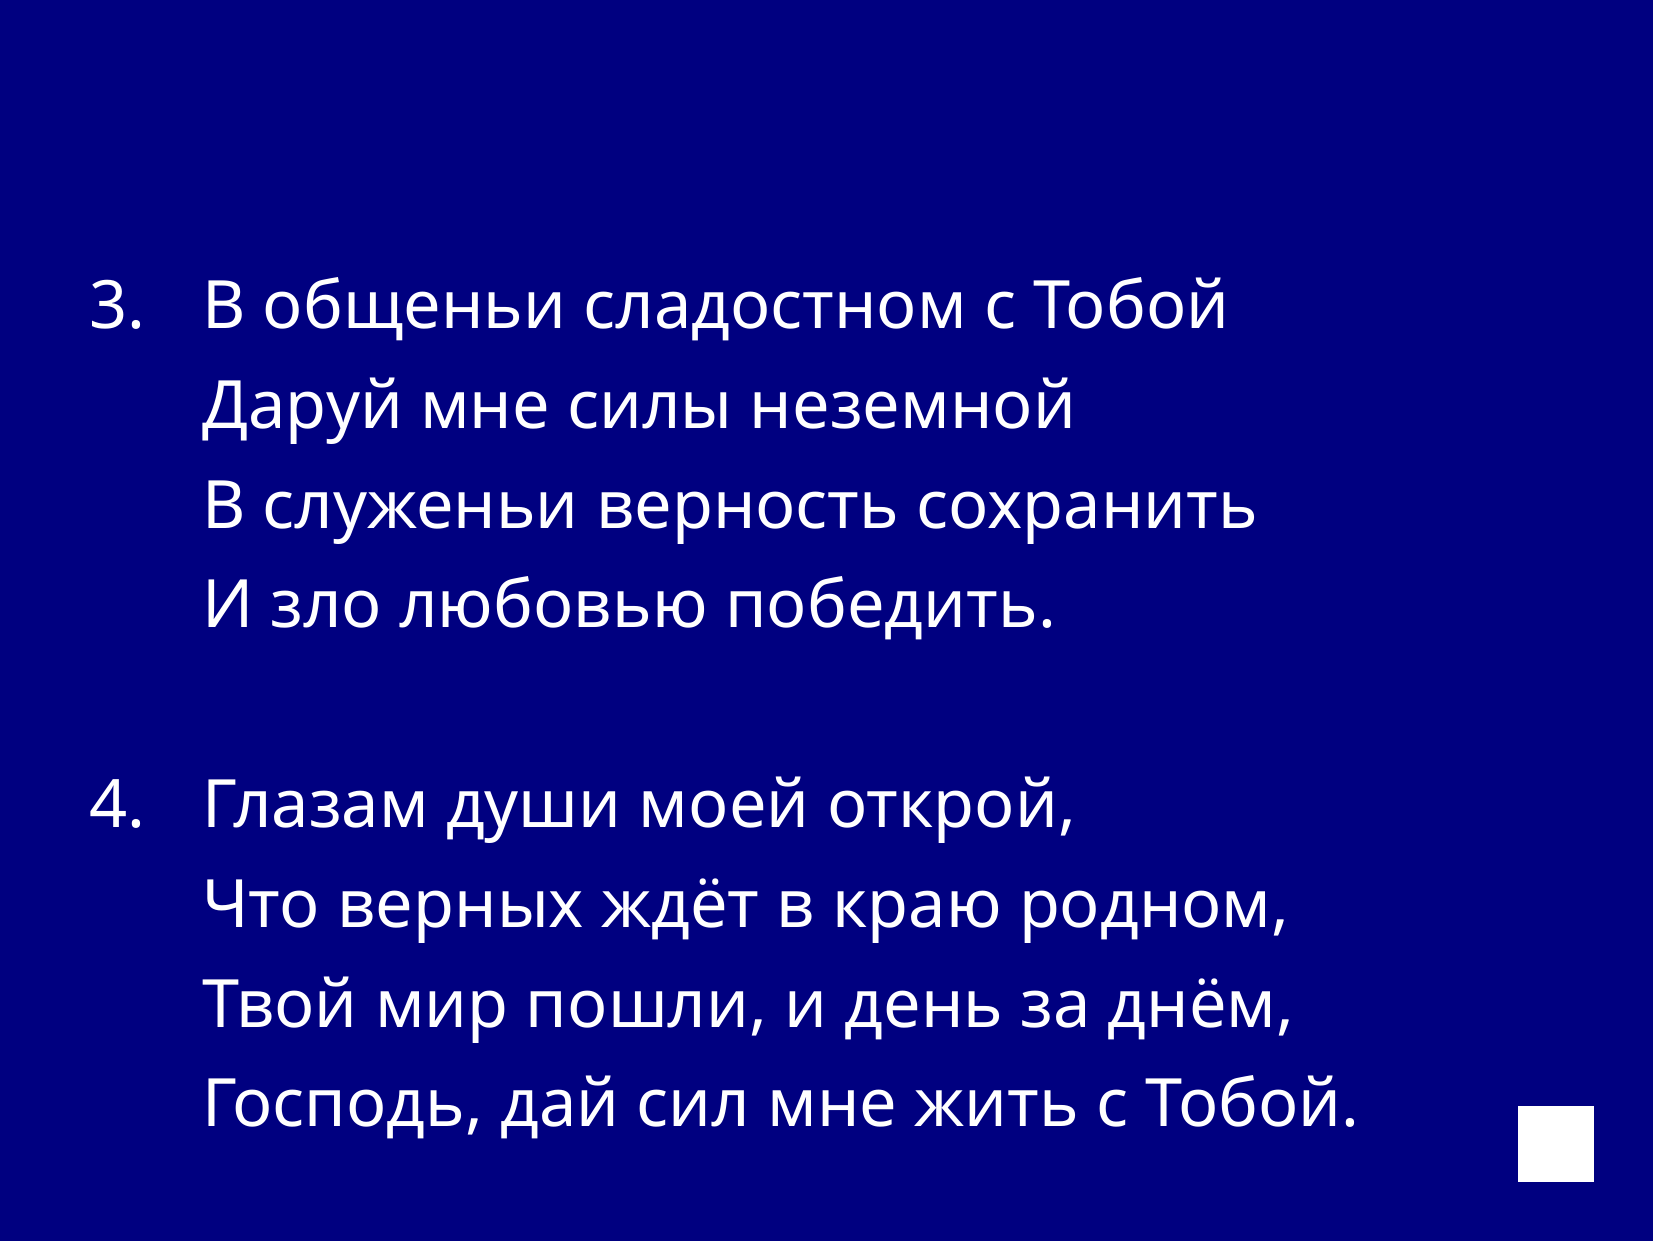

3.	В общеньи сладостном с Тобой
	Даруй мне силы неземной
	В служеньи верность сохранить
	И зло любовью победить.
4.	Глазам души моей открой,
	Что верных ждёт в краю родном,
	Твой мир пошли, и день за днём,
	Господь, дай сил мне жить с Тобой.